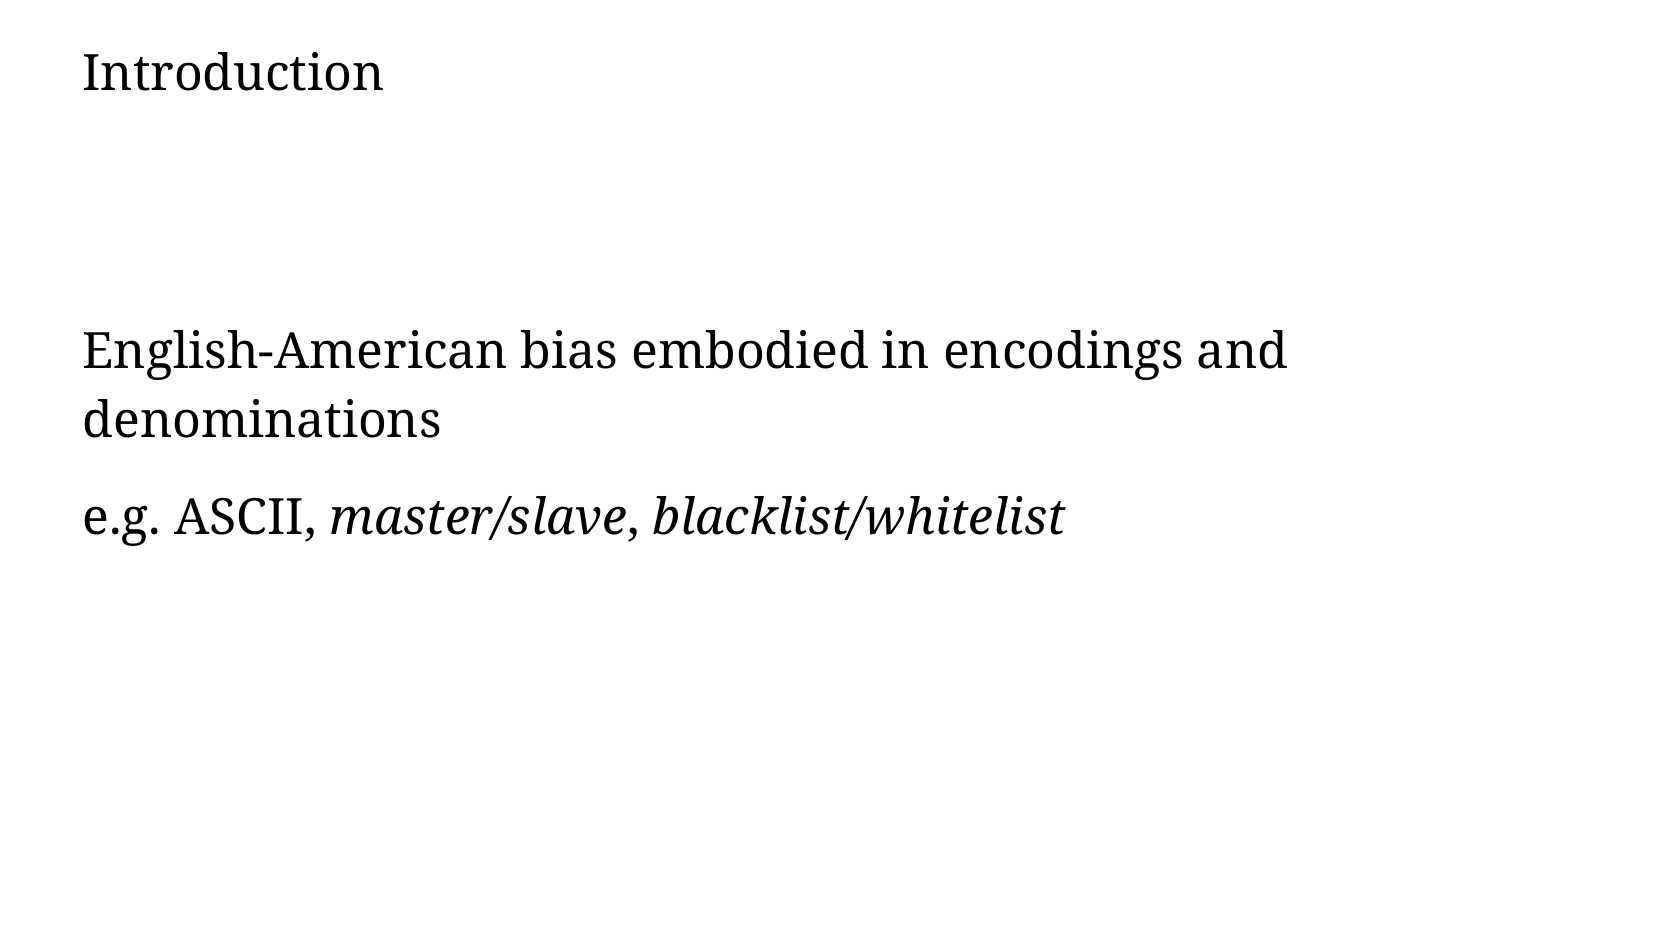

# Introduction
English-American bias embodied in encodings and denominations
e.g. ASCII, master/slave, blacklist/whitelist